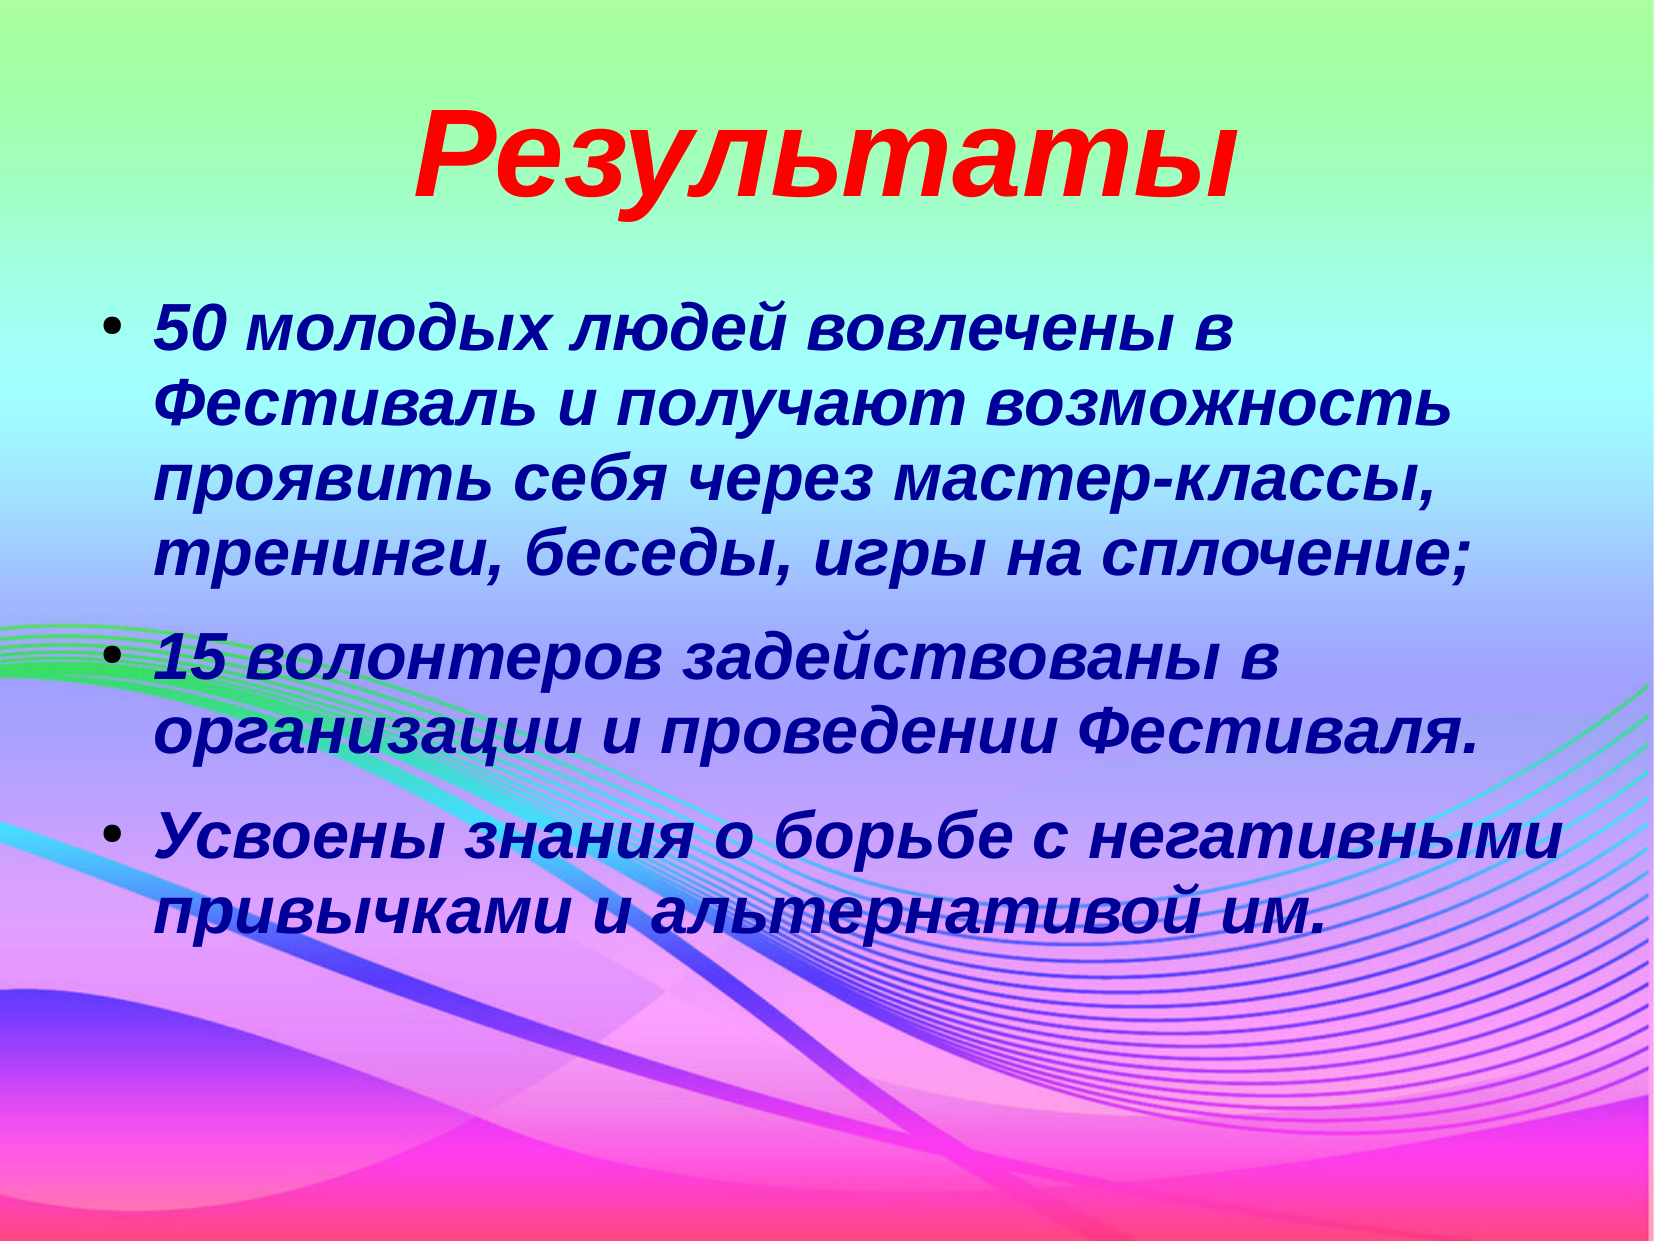

# Результаты
50 молодых людей вовлечены в Фестиваль и получают возможность проявить себя через мастер-классы, тренинги, беседы, игры на сплочение;
15 волонтеров задействованы в организации и проведении Фестиваля.
Усвоены знания о борьбе с негативными привычками и альтернативой им.